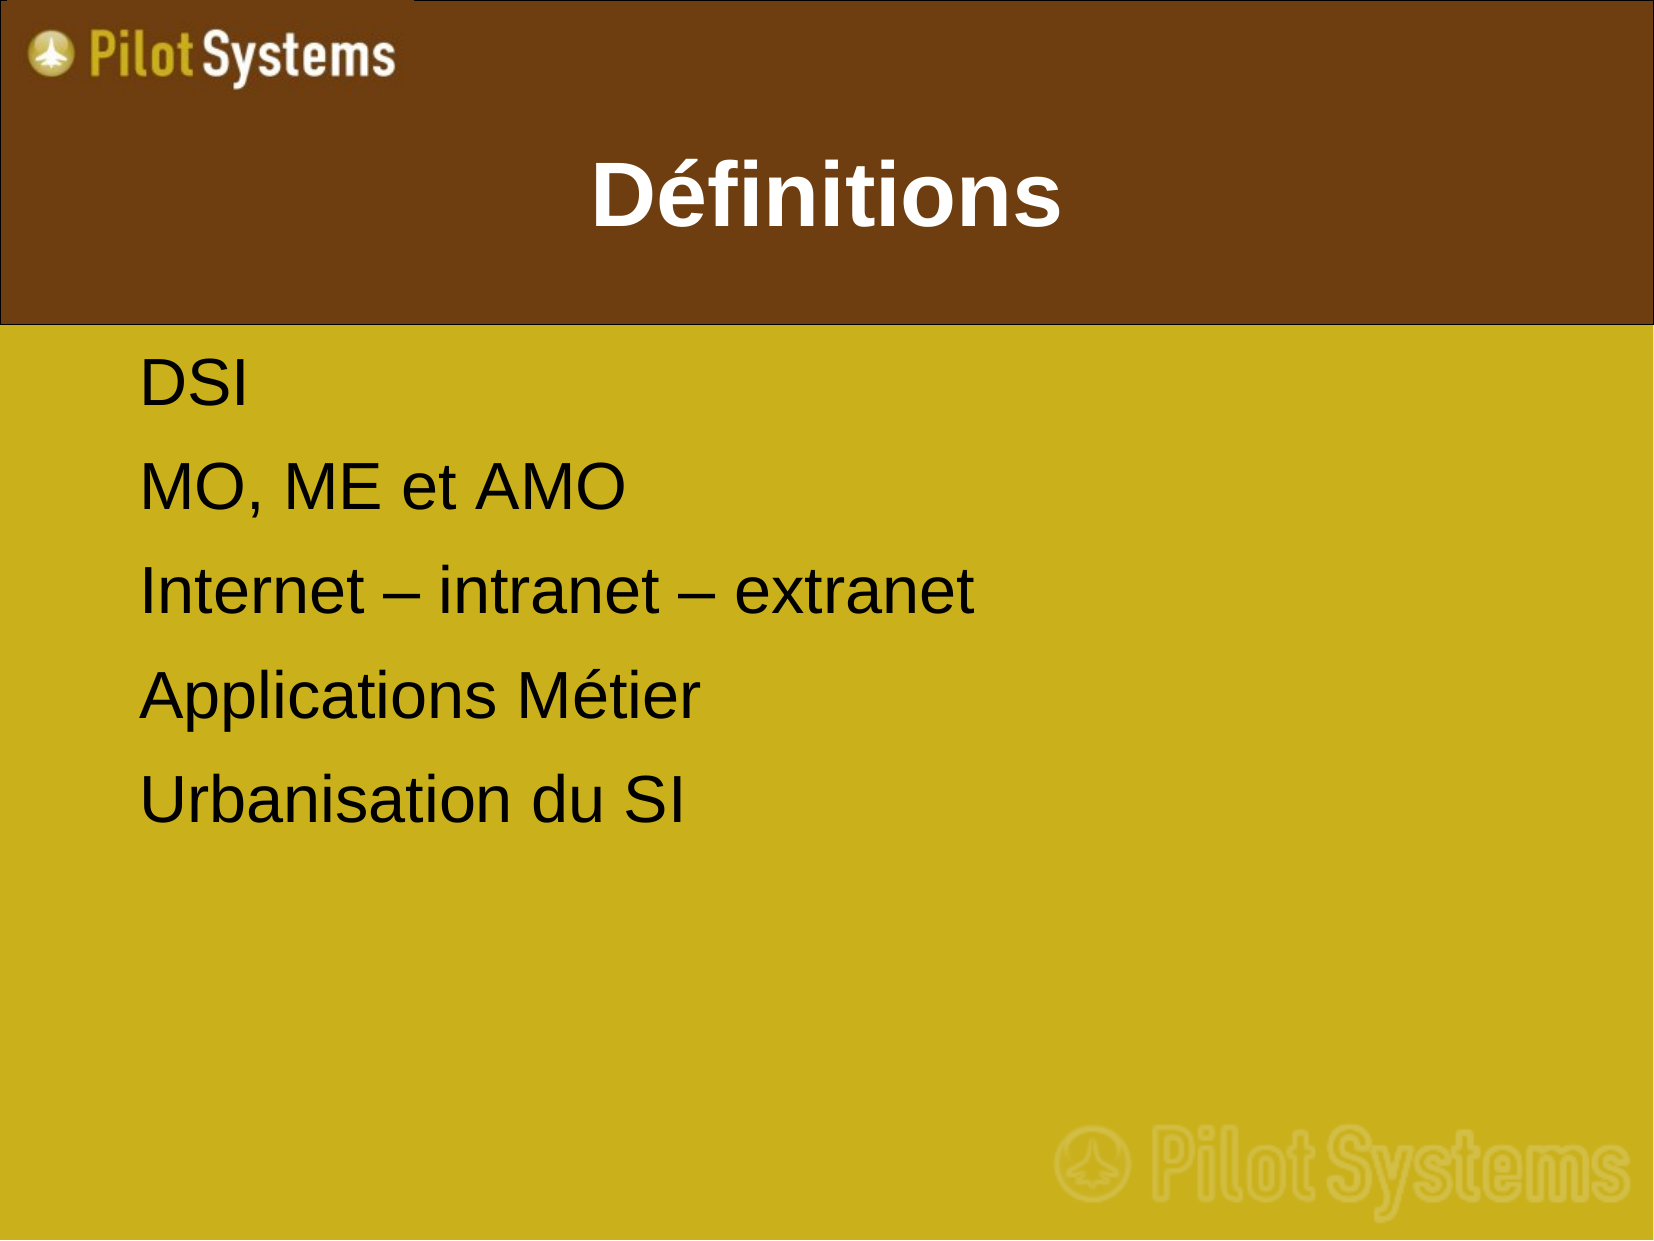

# Définitions
DSI
MO, ME et AMO
Internet – intranet – extranet
Applications Métier
Urbanisation du SI